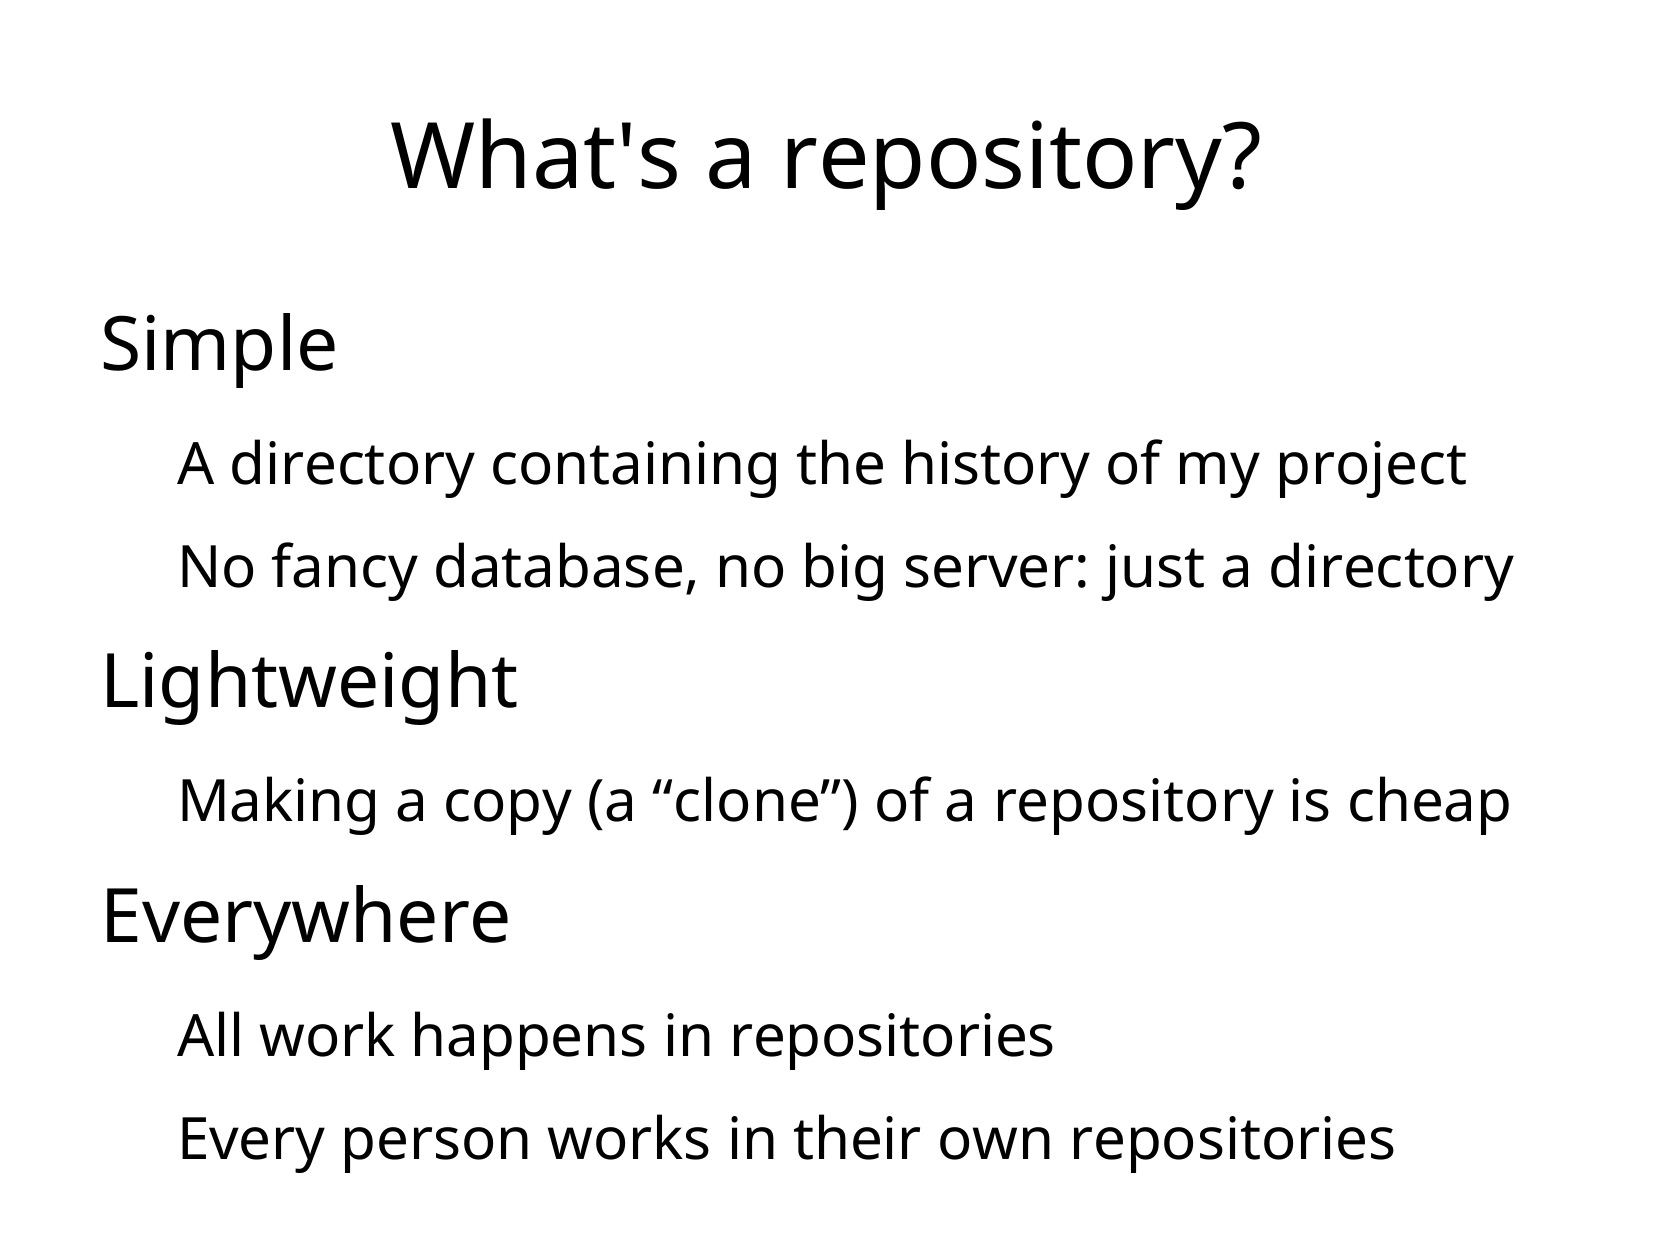

# What's a repository?
Simple
A directory containing the history of my project
No fancy database, no big server: just a directory
Lightweight
Making a copy (a “clone”) of a repository is cheap
Everywhere
All work happens in repositories
Every person works in their own repositories